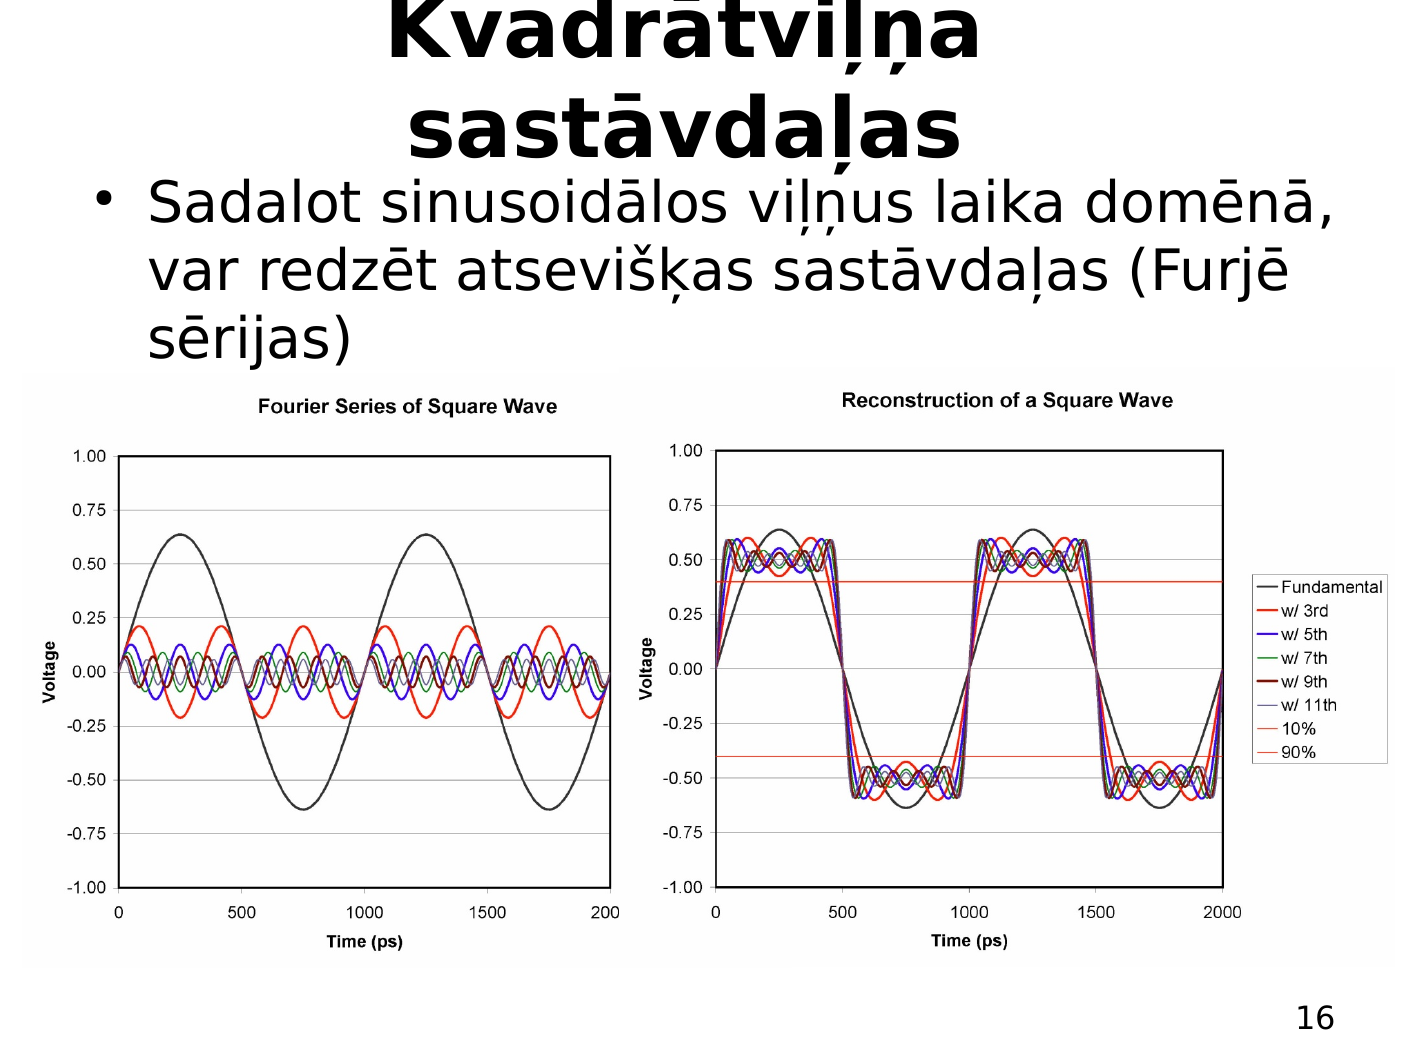

# Kvadrātviļņa sastāvdaļas
Sadalot sinusoidālos viļņus laika domēnā, var redzēt atsevišķas sastāvdaļas (Furjē sērijas)